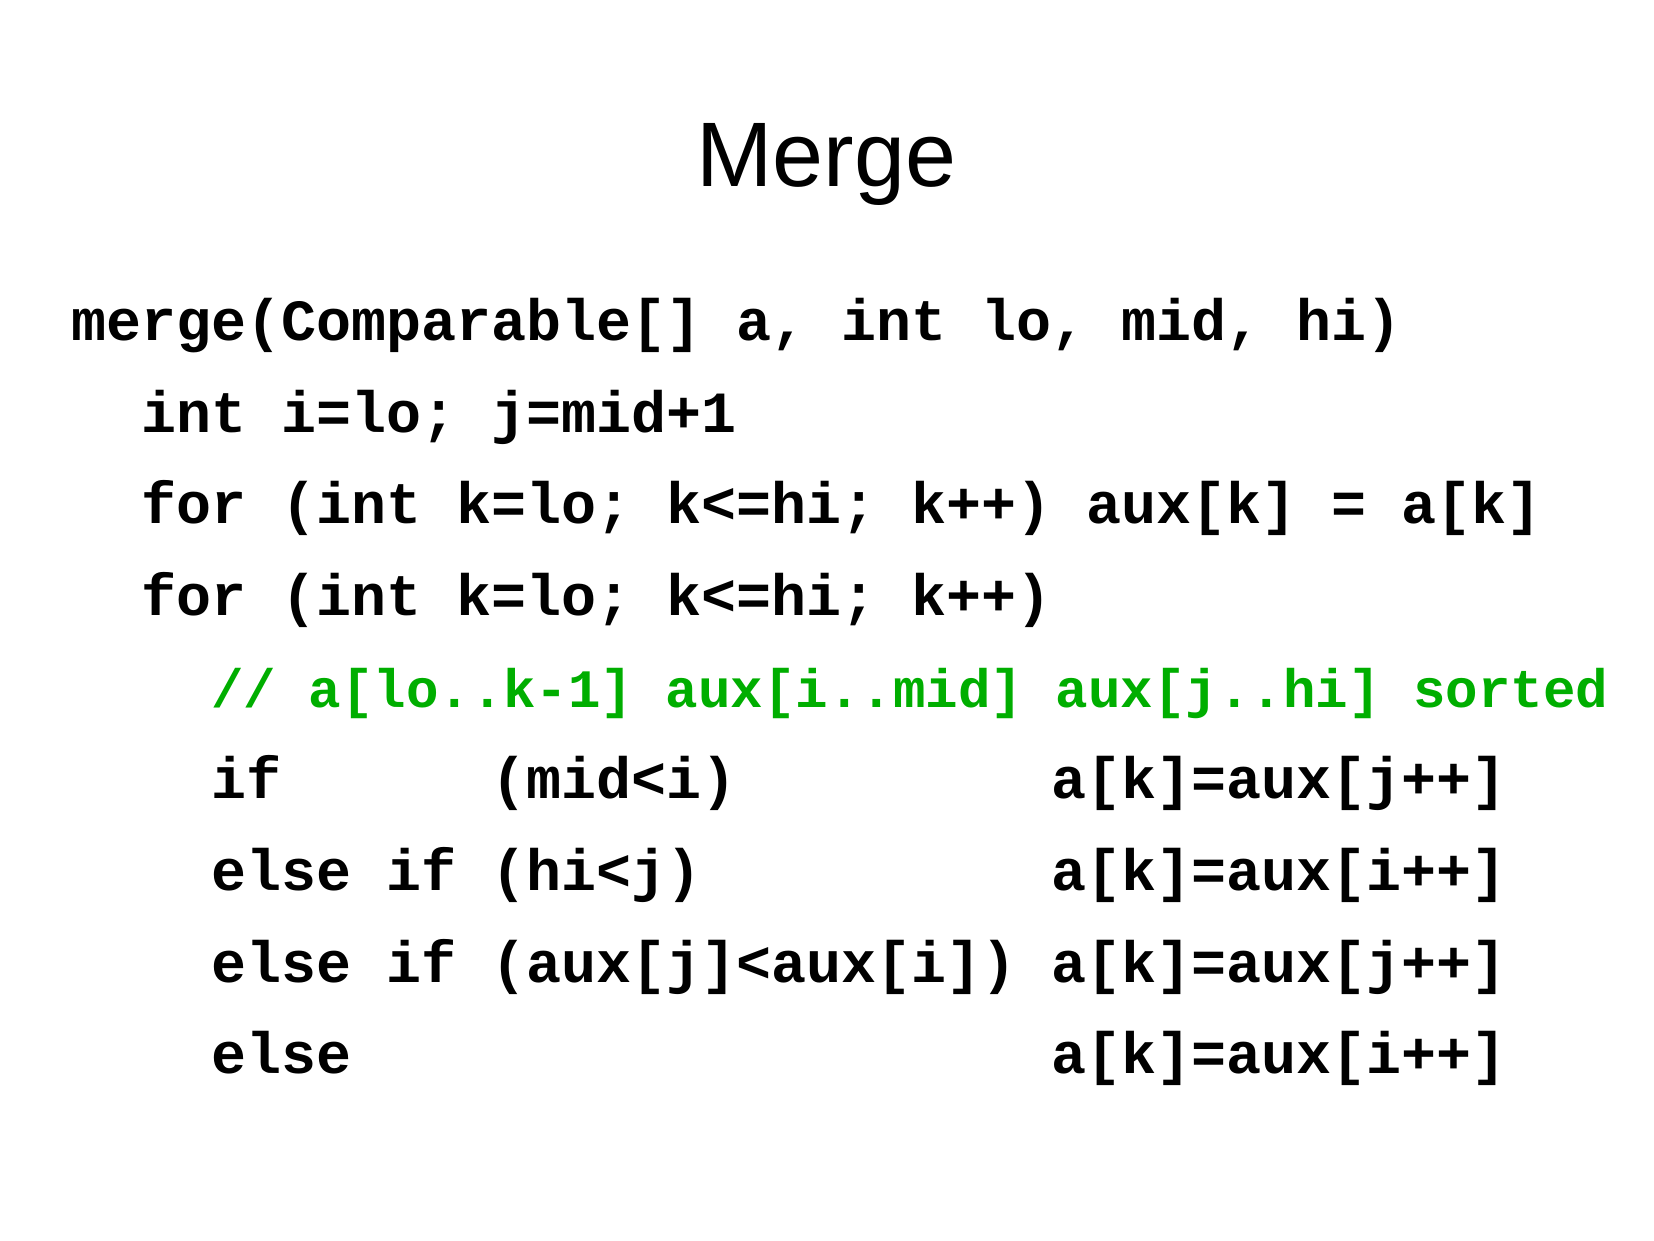

# Merge
merge(Comparable[] a, int lo, mid, hi)
 int i=lo; j=mid+1
 for (int k=lo; k<=hi; k++) aux[k] = a[k]
 for (int k=lo; k<=hi; k++)
 // a[lo..k-1] aux[i..mid] aux[j..hi] sorted
 if (mid<i) a[k]=aux[j++]
 else if (hi<j) a[k]=aux[i++]
 else if (aux[j]<aux[i]) a[k]=aux[j++]
 else a[k]=aux[i++]